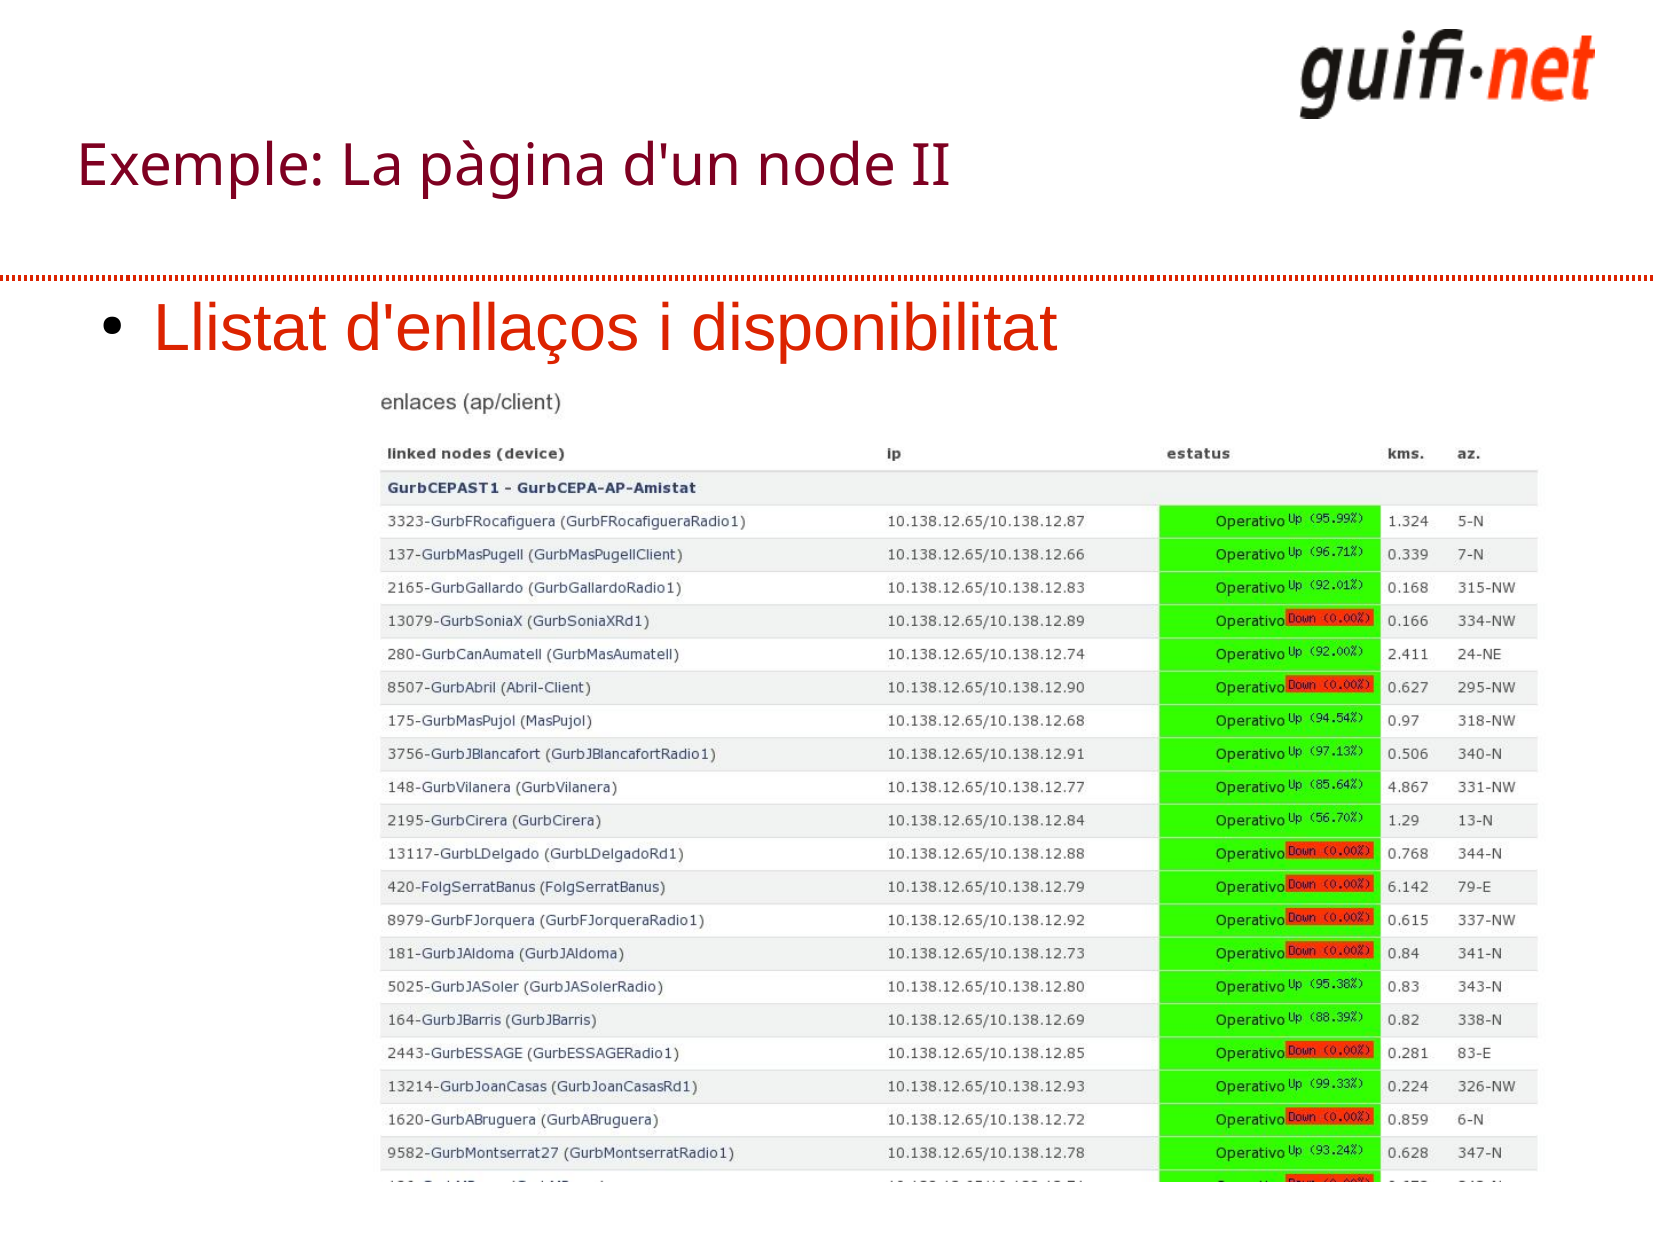

# Exemple: La pàgina d'un node II
Llistat d'enllaços i disponibilitat